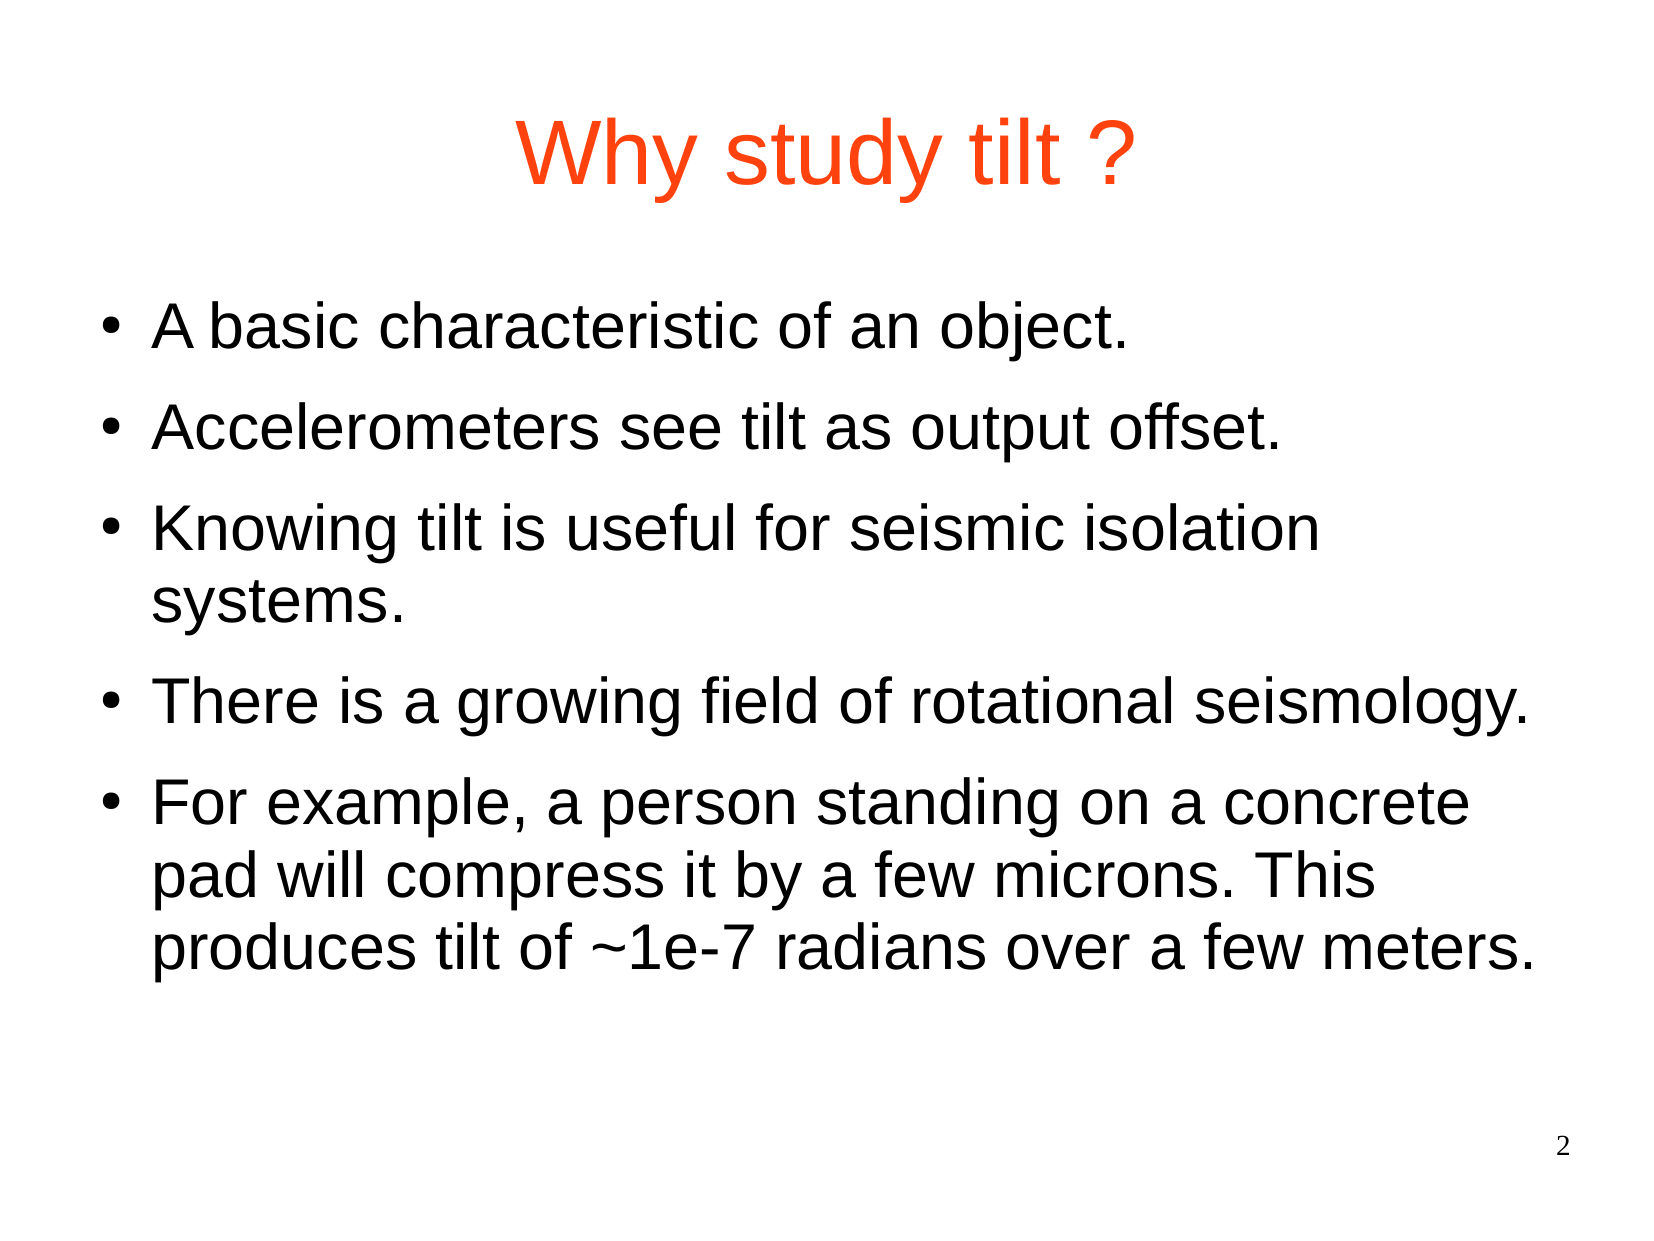

# Why study tilt ?
A basic characteristic of an object.
Accelerometers see tilt as output offset.
Knowing tilt is useful for seismic isolation systems.
There is a growing field of rotational seismology.
For example, a person standing on a concrete pad will compress it by a few microns. This produces tilt of ~1e-7 radians over a few meters.
2